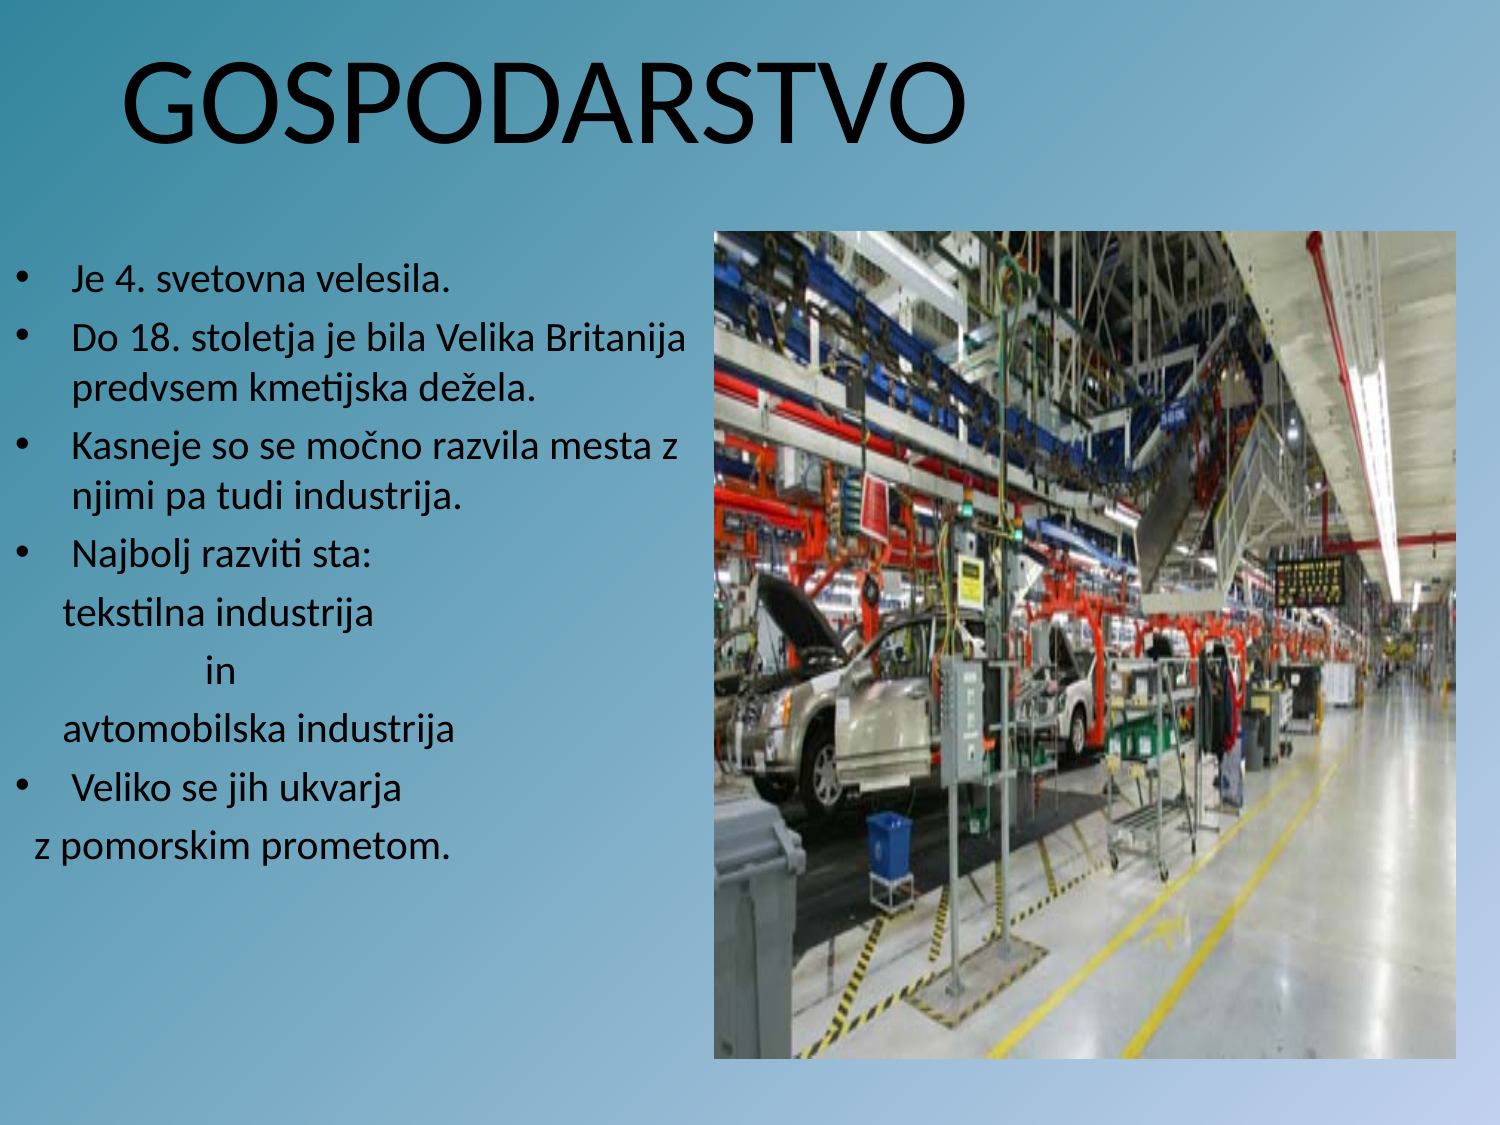

# GOSPODARSTVO
Je 4. svetovna velesila.
Do 18. stoletja je bila Velika Britanija predvsem kmetijska dežela.
Kasneje so se močno razvila mesta z njimi pa tudi industrija.
Najbolj razviti sta:
 tekstilna industrija
 in
 avtomobilska industrija
Veliko se jih ukvarja
 z pomorskim prometom.